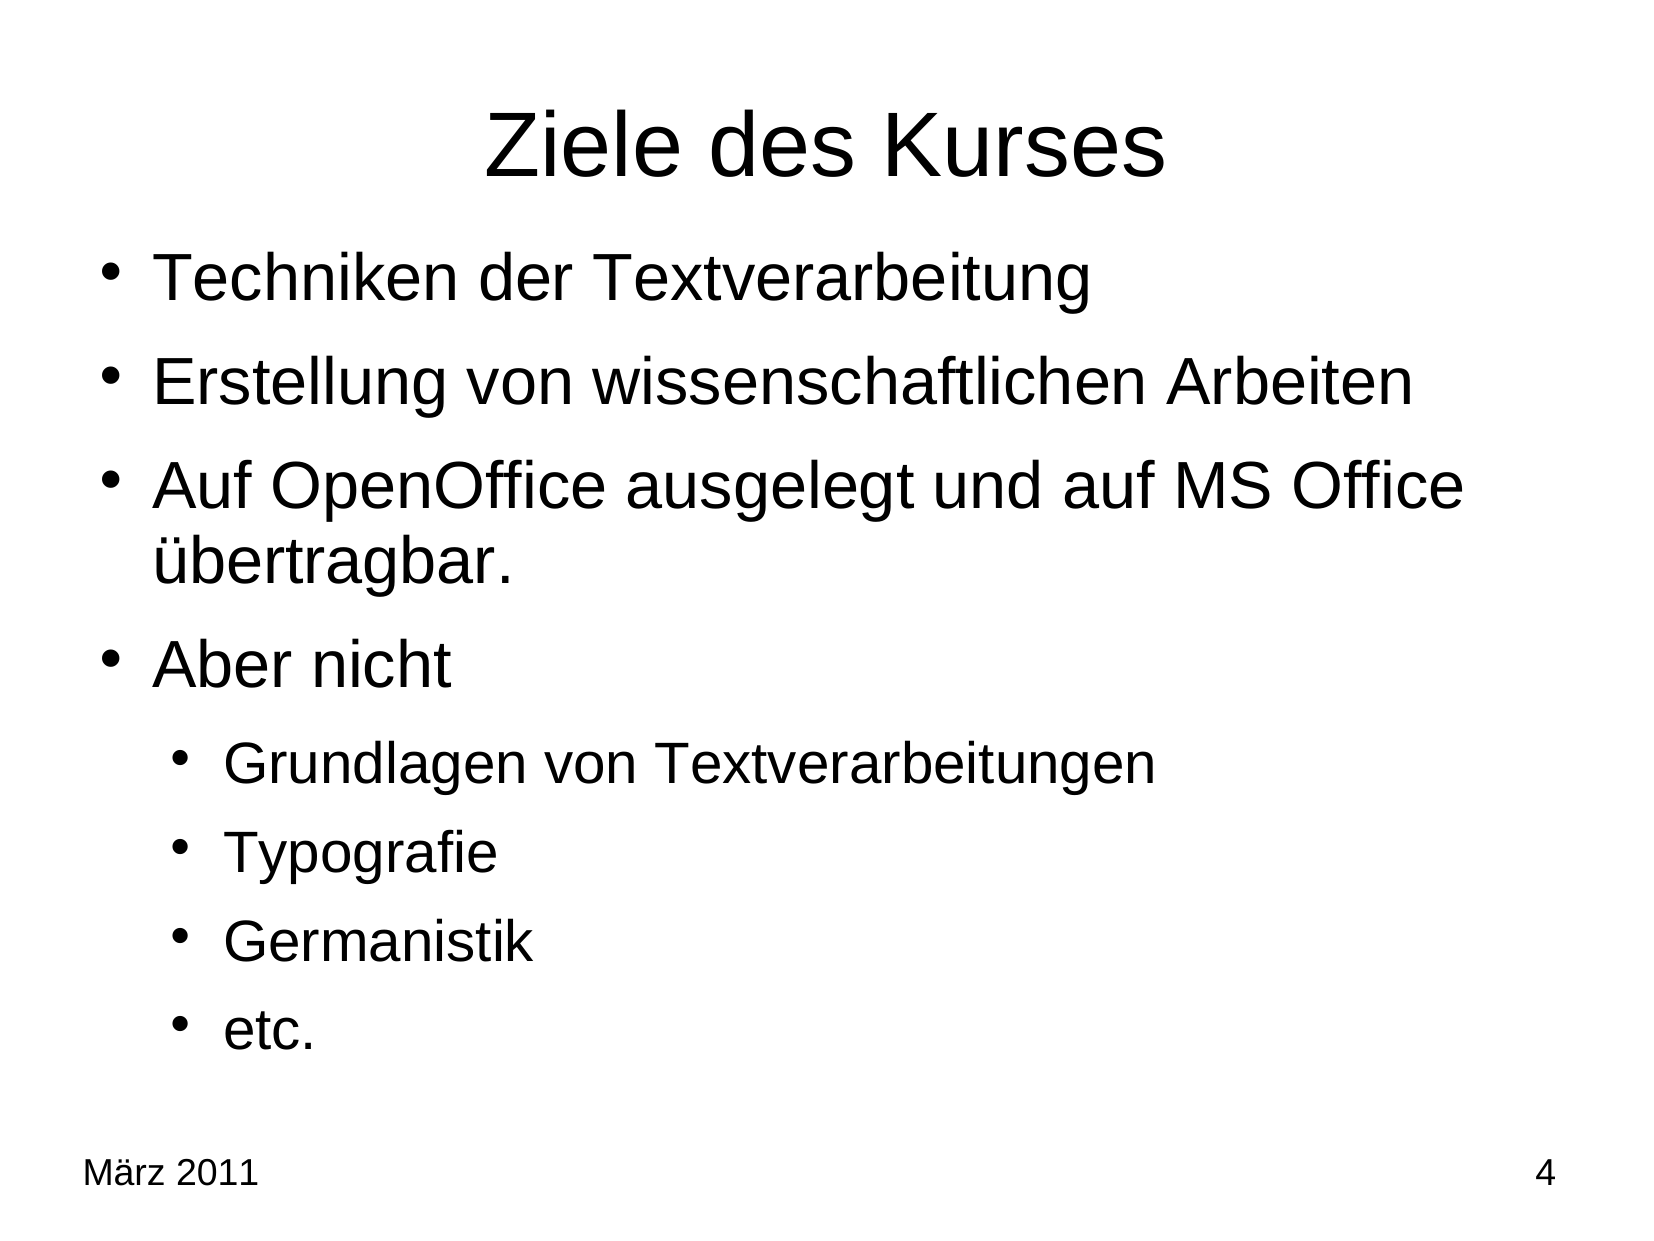

# Ziele des Kurses
Techniken der Textverarbeitung
Erstellung von wissenschaftlichen Arbeiten
Auf OpenOffice ausgelegt und auf MS Office übertragbar.
Aber nicht
Grundlagen von Textverarbeitungen
Typografie
Germanistik
etc.
März 2011
4